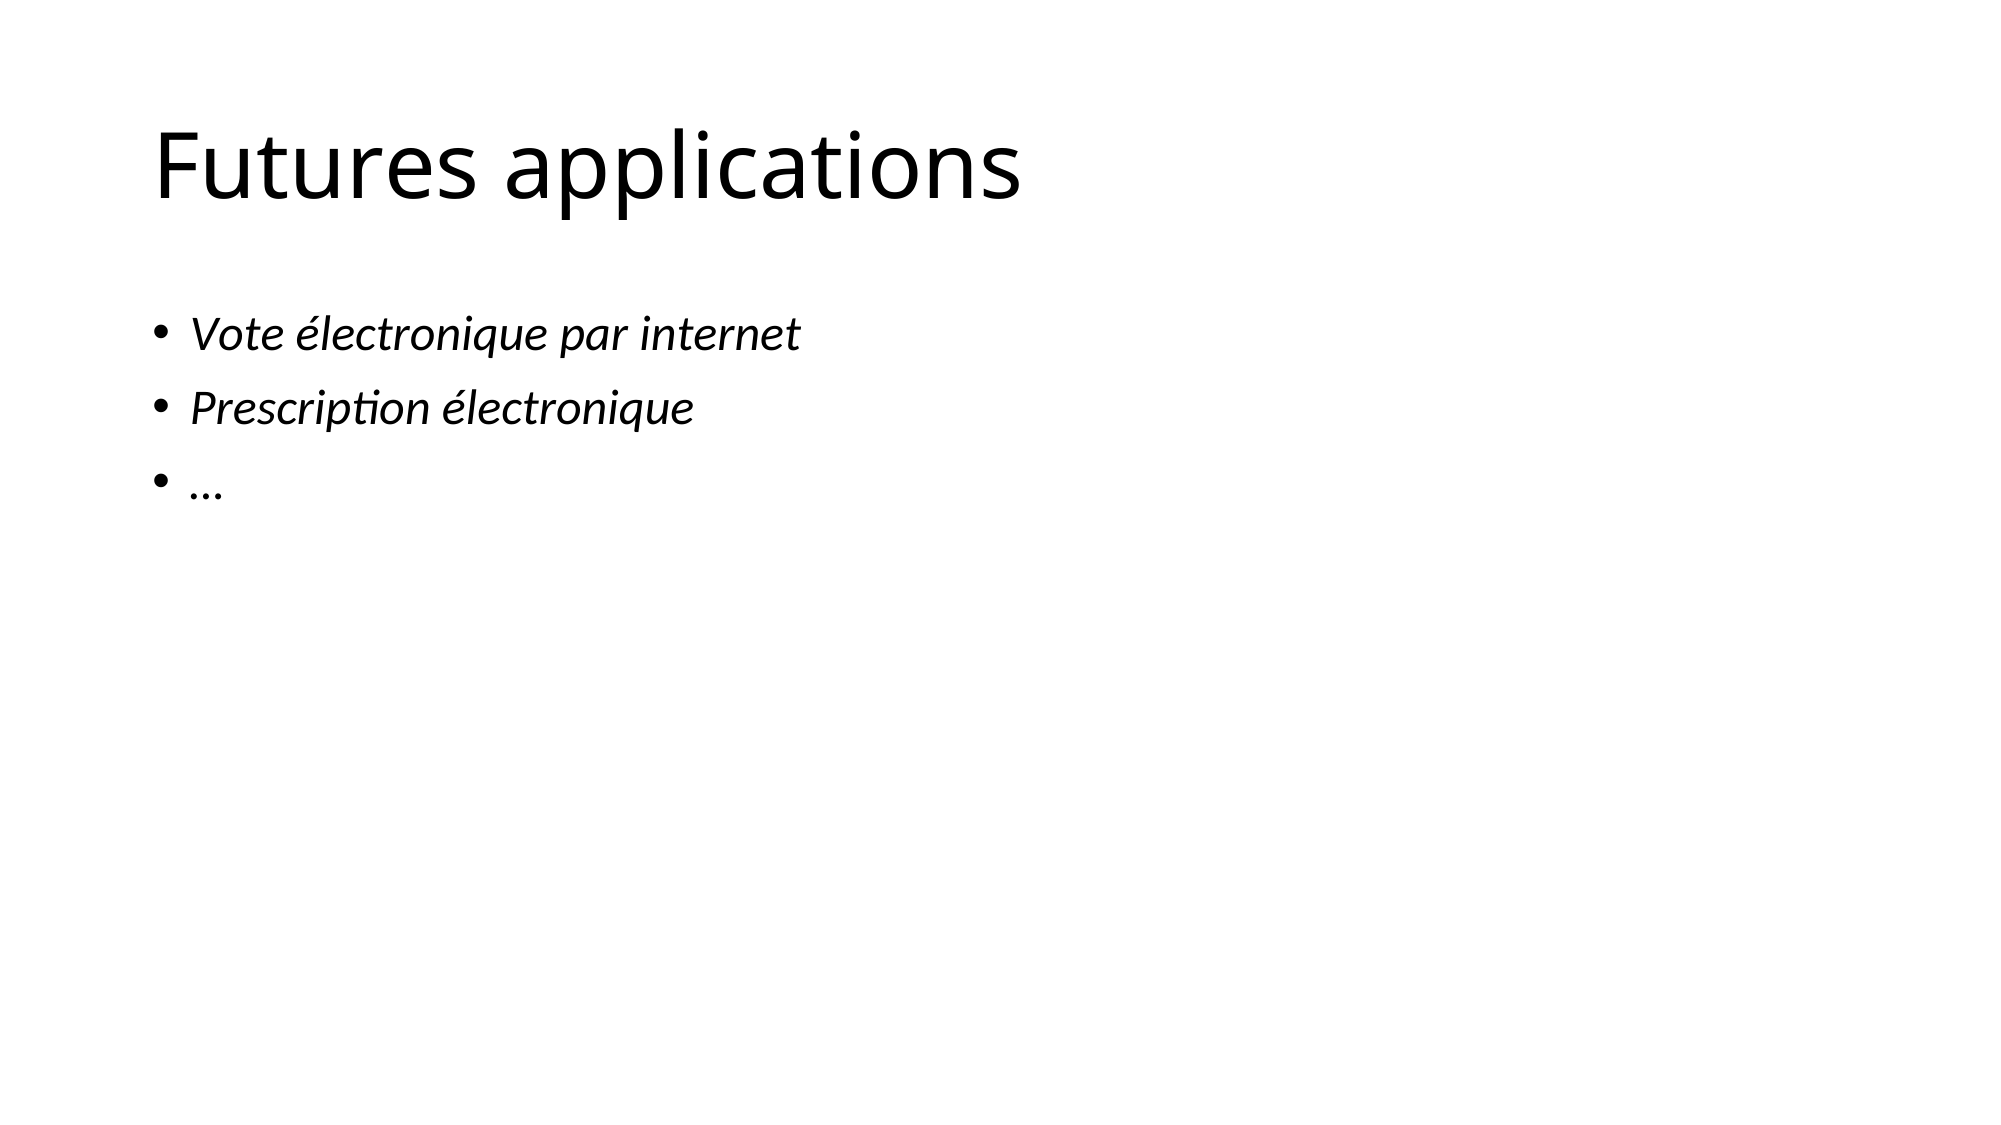

Futures applications
Vote électronique par internet
Prescription électronique
…